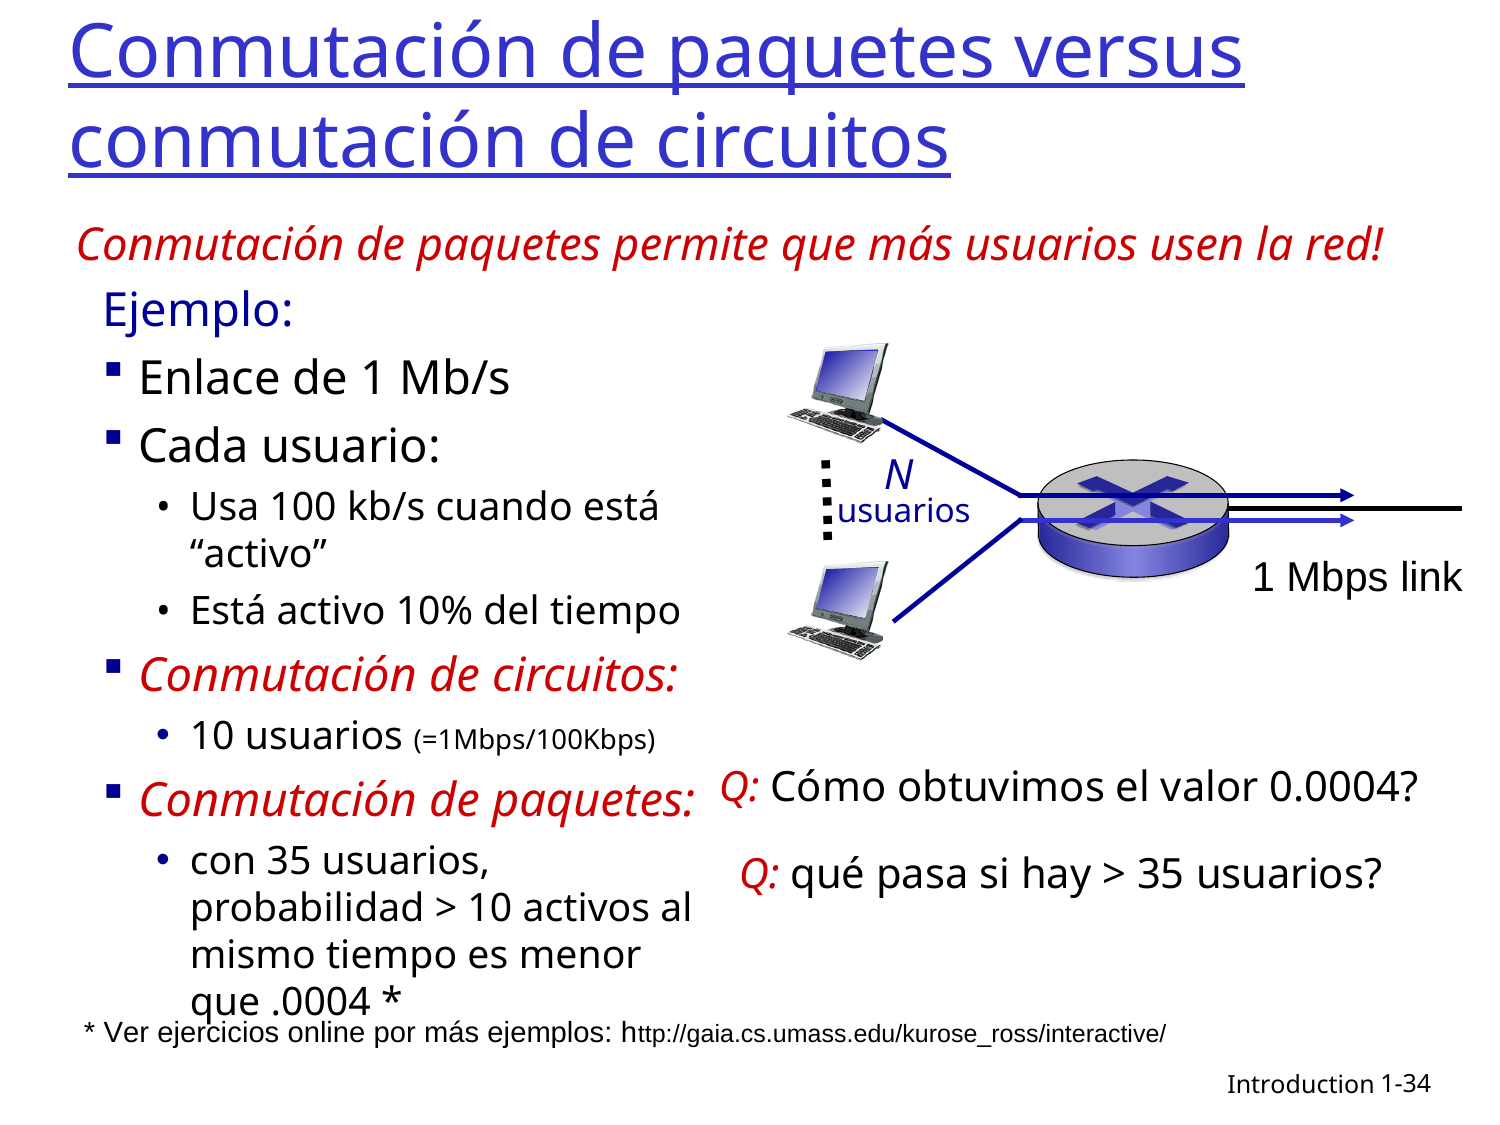

# Conmutación de paquetes versus conmutación de circuitos
Conmutación de paquetes permite que más usuarios usen la red!
Ejemplo:
Enlace de 1 Mb/s
Cada usuario:
Usa 100 kb/s cuando está “activo”
Está activo 10% del tiempo
Conmutación de circuitos:
10 usuarios (=1Mbps/100Kbps)
Conmutación de paquetes:
con 35 usuarios, probabilidad > 10 activos al mismo tiempo es menor que .0004 *
N
usuarios
…..
1 Mbps link
Q: Cómo obtuvimos el valor 0.0004?
Q: qué pasa si hay > 35 usuarios?
* Ver ejercicios online por más ejemplos: http://gaia.cs.umass.edu/kurose_ross/interactive/
Introduction